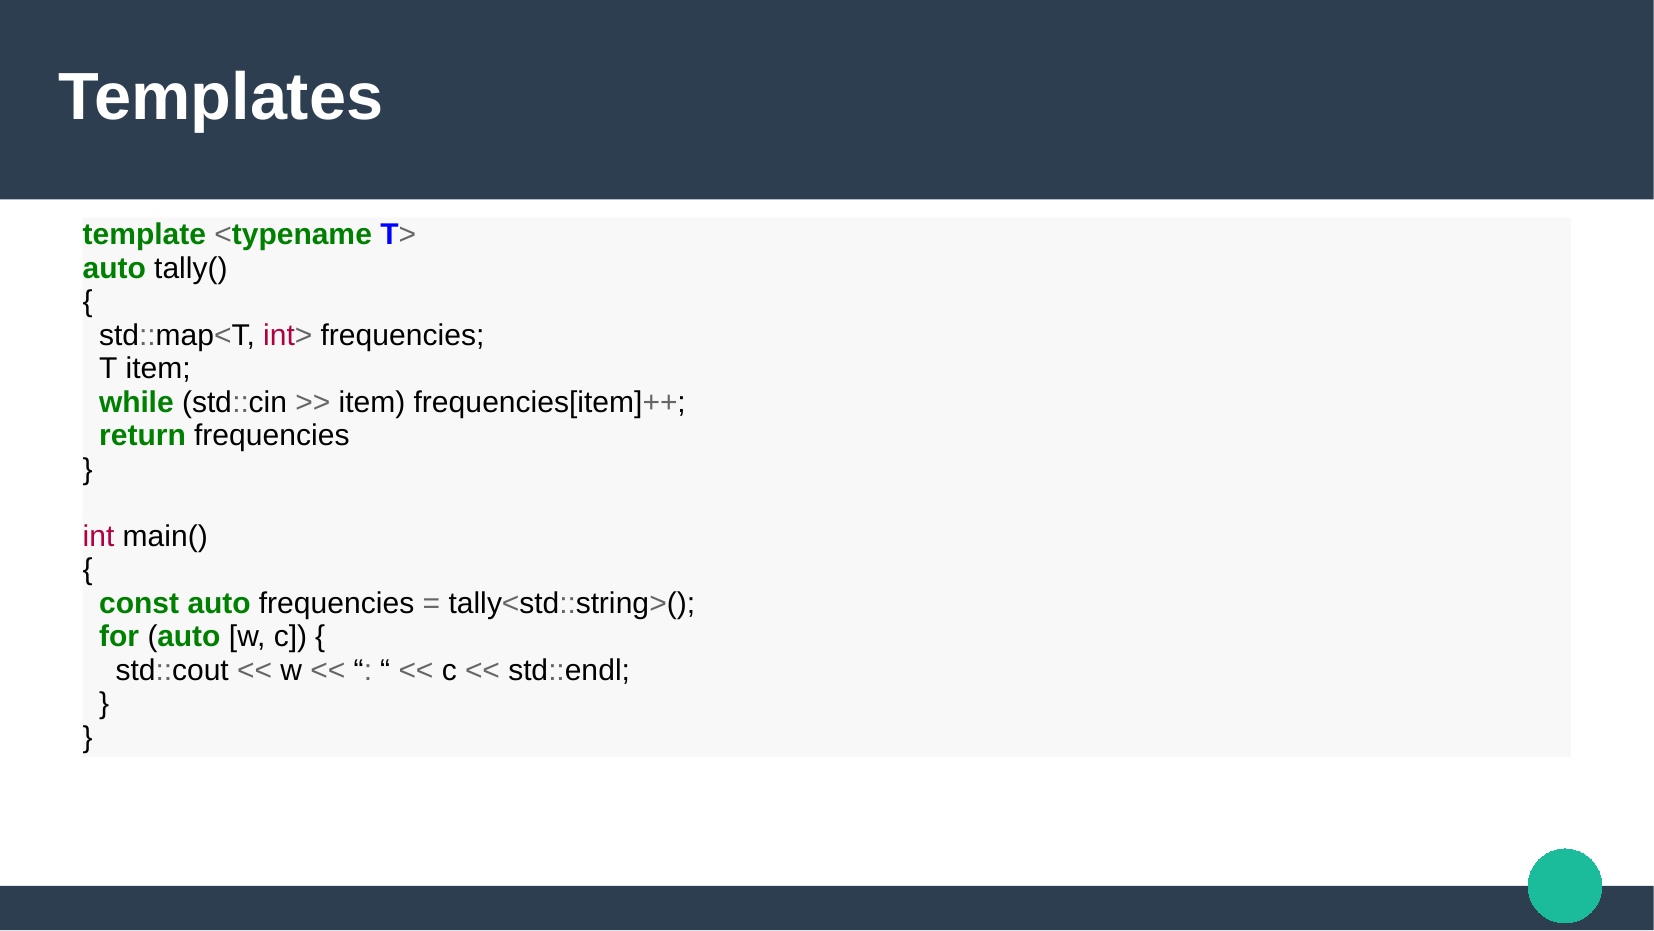

# Templates
template <typename T>
auto tally()
{
 std::map<T, int> frequencies;
 T item;
 while (std::cin >> item) frequencies[item]++;
 return frequencies
}
int main()
{
 const auto frequencies = tally<std::string>();
 for (auto [w, c]) {
 std::cout << w << “: “ << c << std::endl;
 }
}